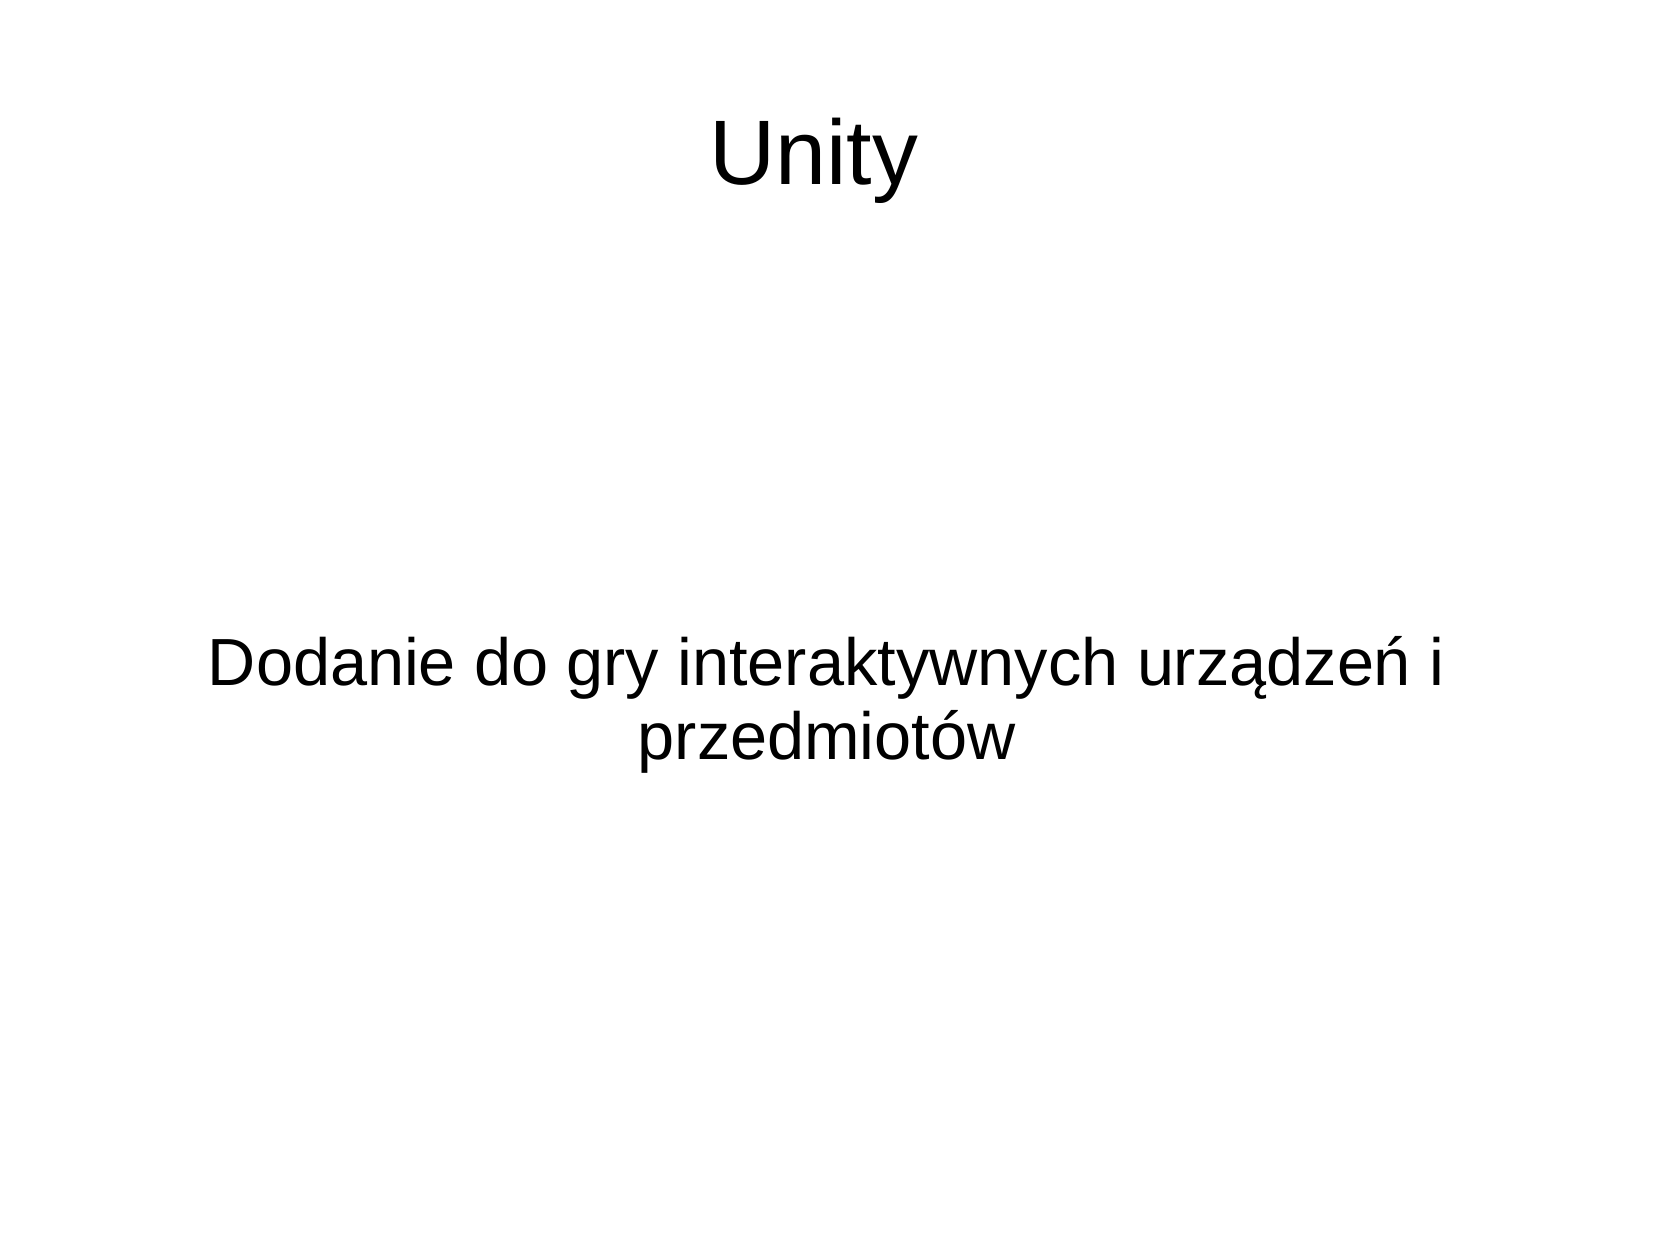

# Unity
Dodanie do gry interaktywnych urządzeń i przedmiotów